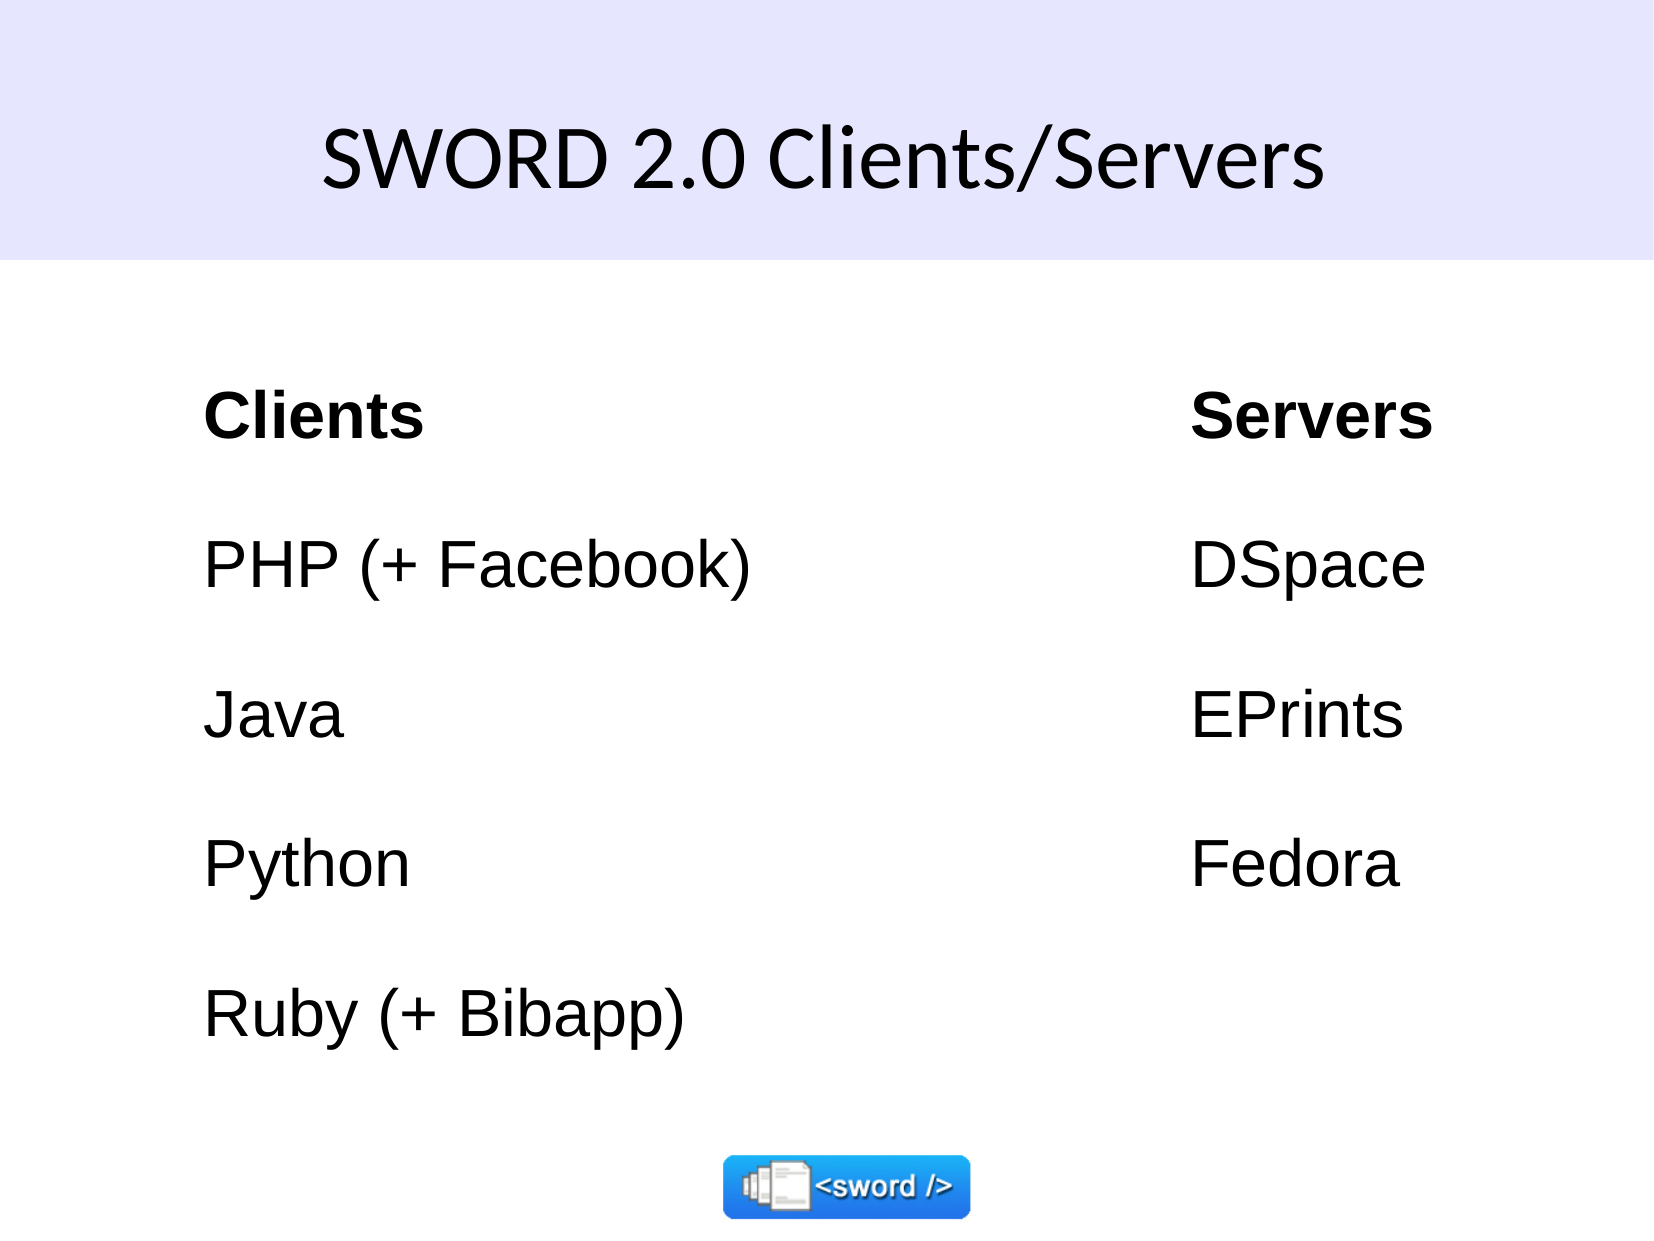

SWORD 2.0 Clients/Servers
Clients
PHP (+ Facebook)
Java
Python
Ruby (+ Bibapp)
Servers
DSpace
EPrints
Fedora